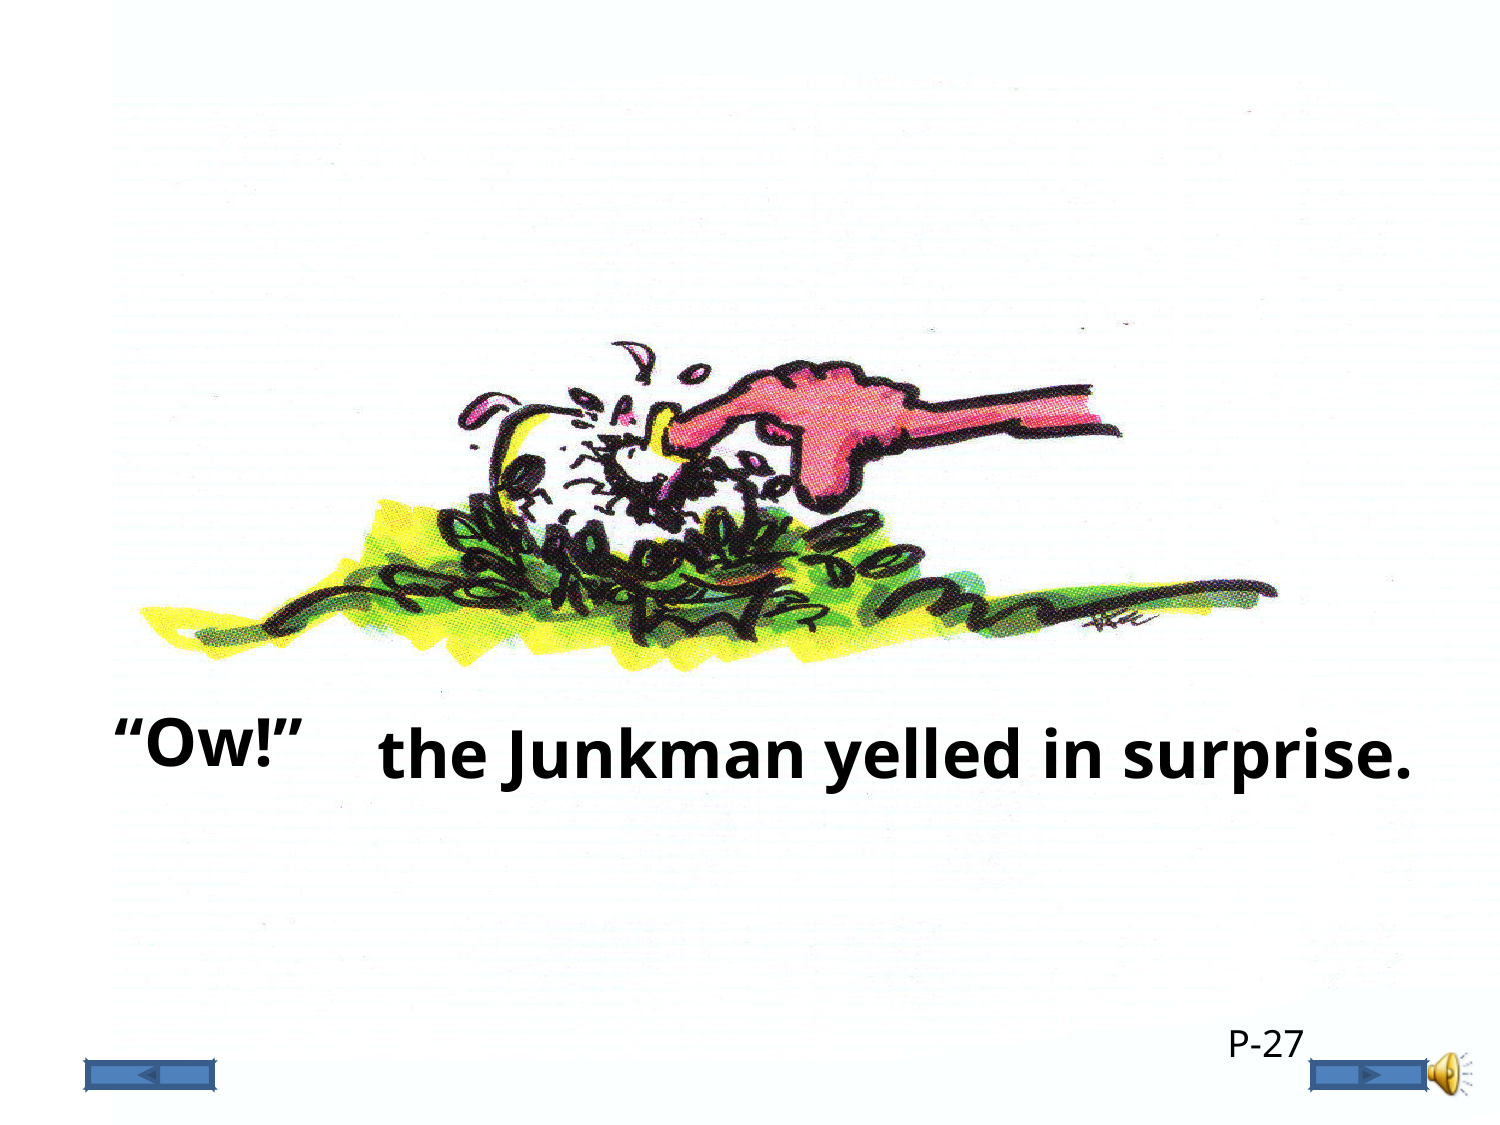

“Ow!”
the Junkman yelled in surprise.
P-27